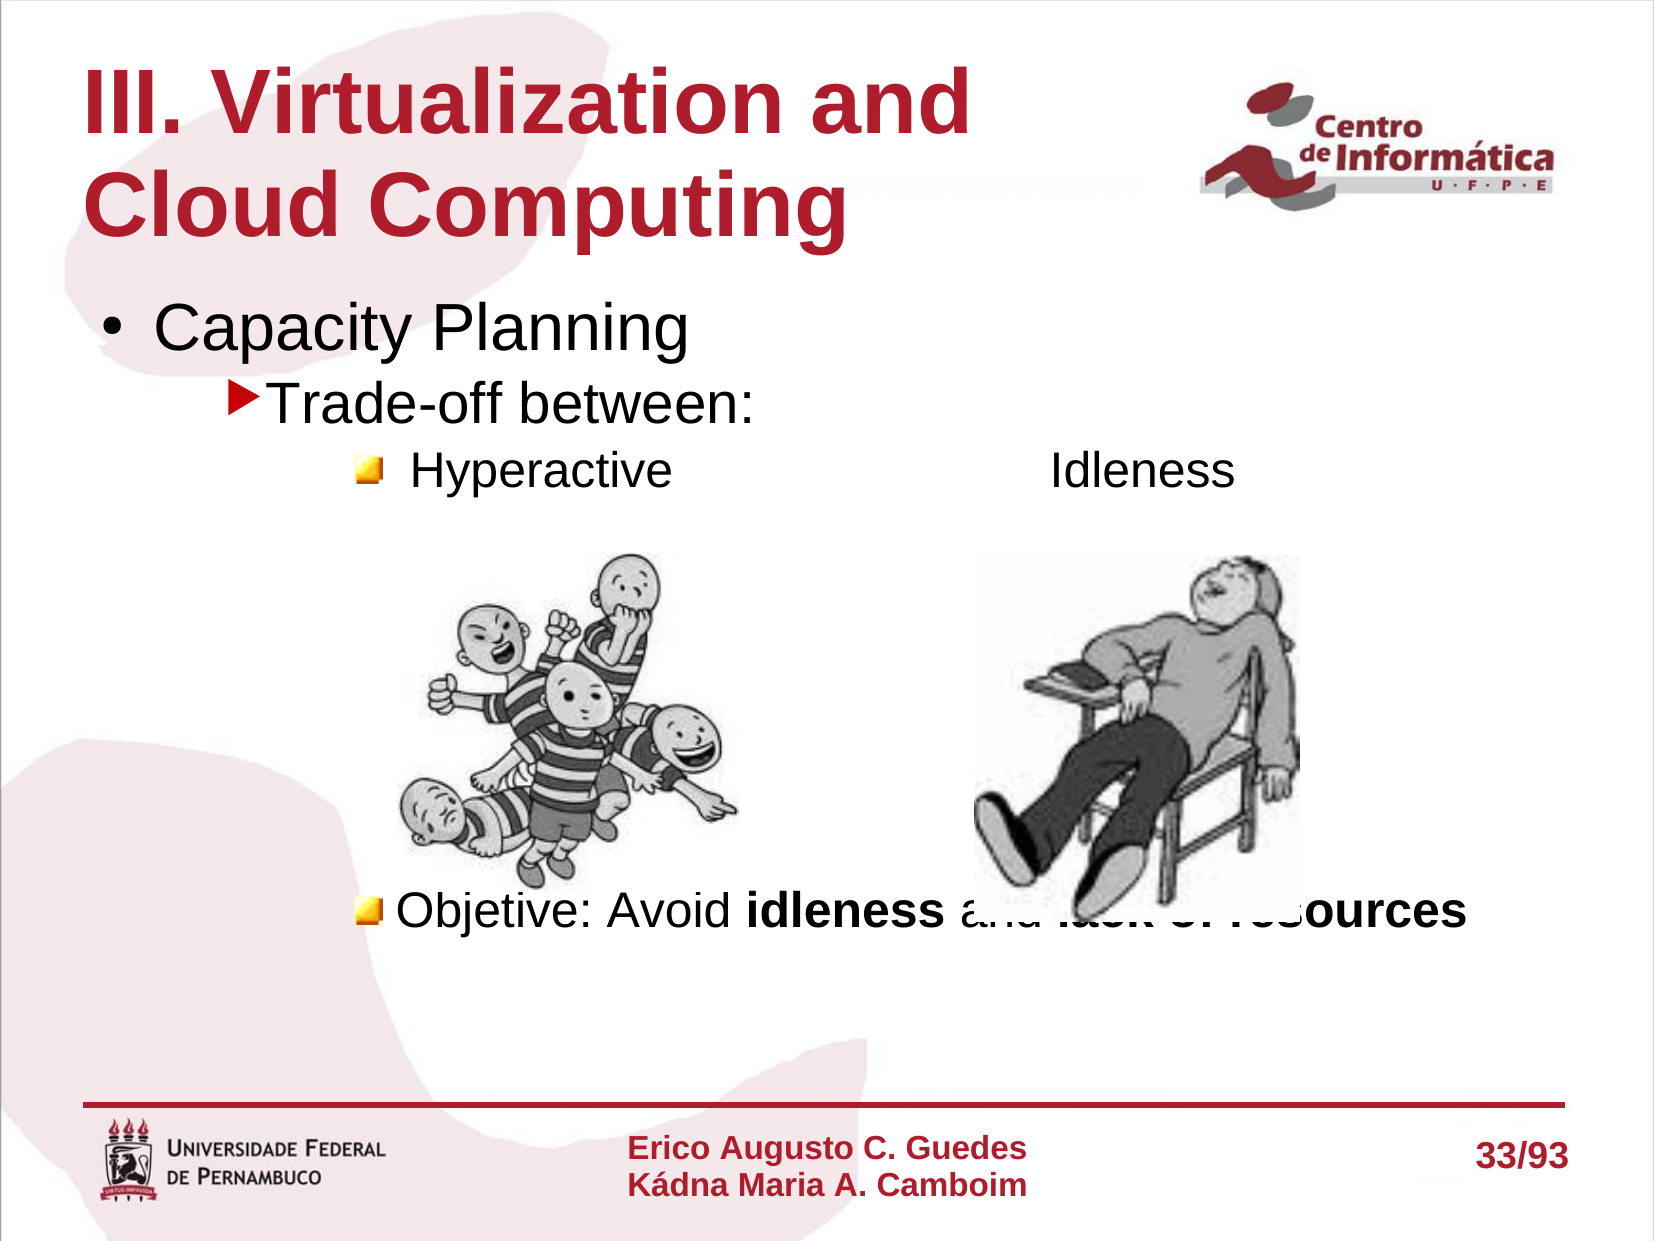

# III. Virtualization and Cloud Computing
Capacity Planning
Trade-off between:
 Hyperactive Idleness
Objetive: Avoid idleness and lack of resources